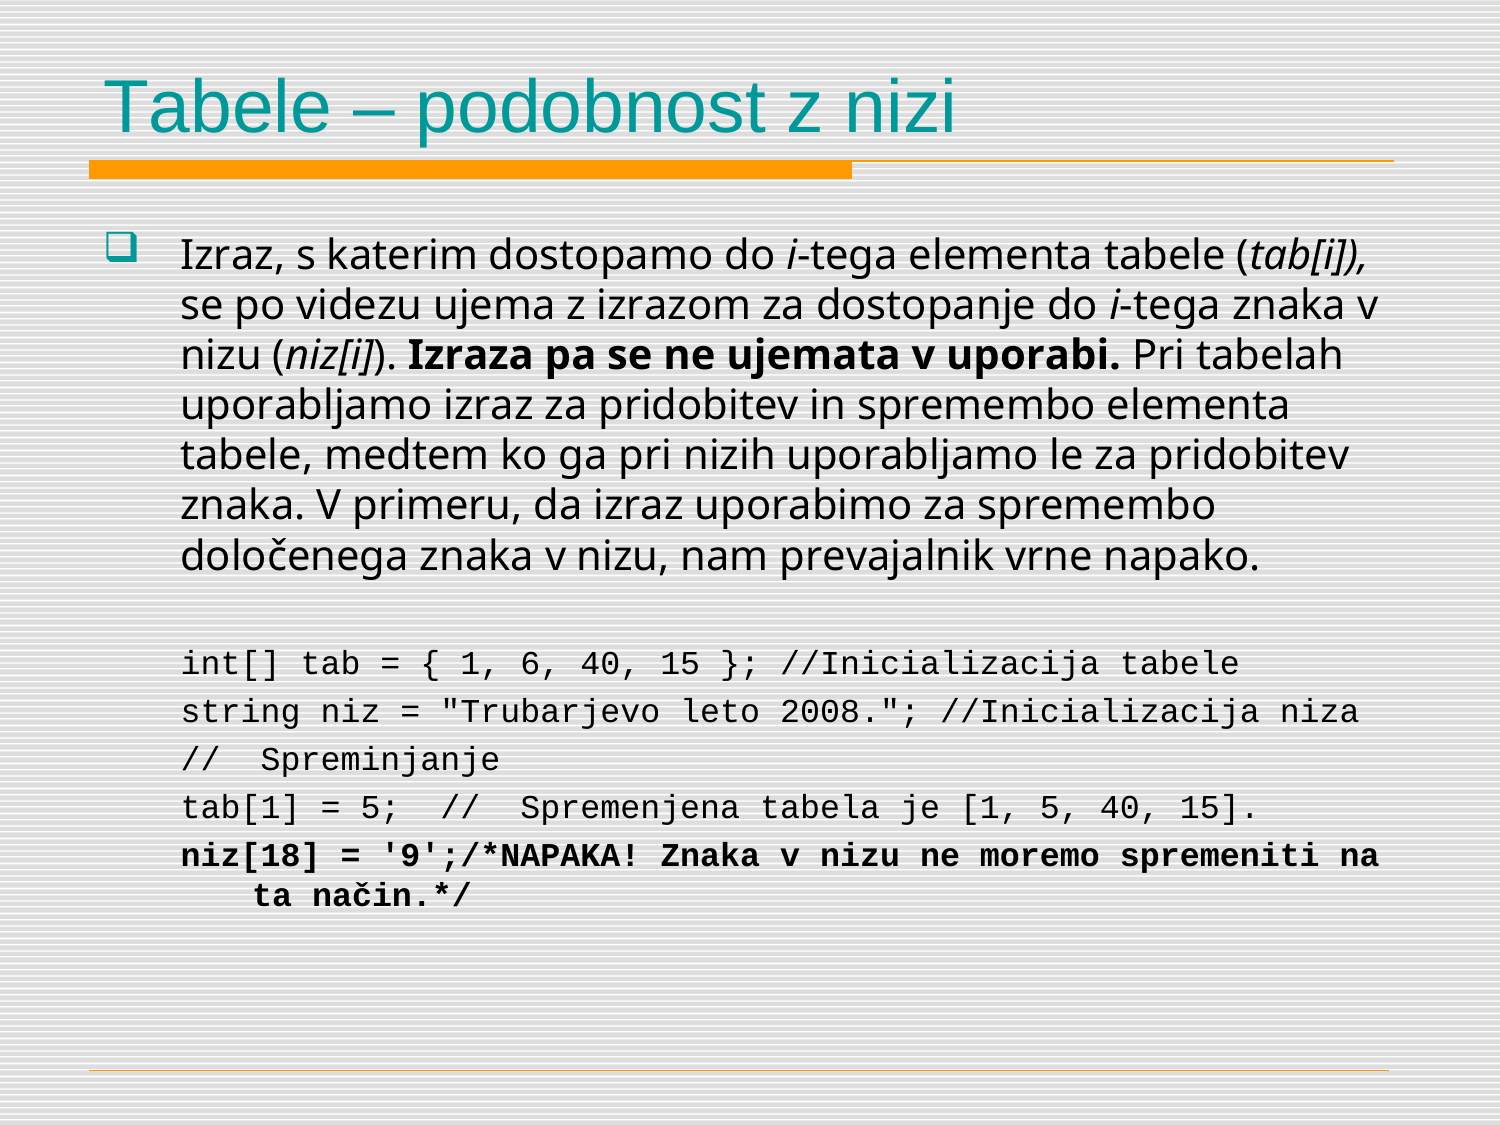

# Tabele – podobnost z nizi
Izraz, s katerim dostopamo do i-tega elementa tabele (tab[i]), se po videzu ujema z izrazom za dostopanje do i-tega znaka v nizu (niz[i]). Izraza pa se ne ujemata v uporabi. Pri tabelah uporabljamo izraz za pridobitev in spremembo elementa tabele, medtem ko ga pri nizih uporabljamo le za pridobitev znaka. V primeru, da izraz uporabimo za spremembo določenega znaka v nizu, nam prevajalnik vrne napako.
int[] tab = { 1, 6, 40, 15 }; //Inicializacija tabele
string niz = "Trubarjevo leto 2008."; //Inicializacija niza
// Spreminjanje
tab[1] = 5; // Spremenjena tabela je [1, 5, 40, 15].
niz[18] = '9';/*NAPAKA! Znaka v nizu ne moremo spremeniti na ta način.*/